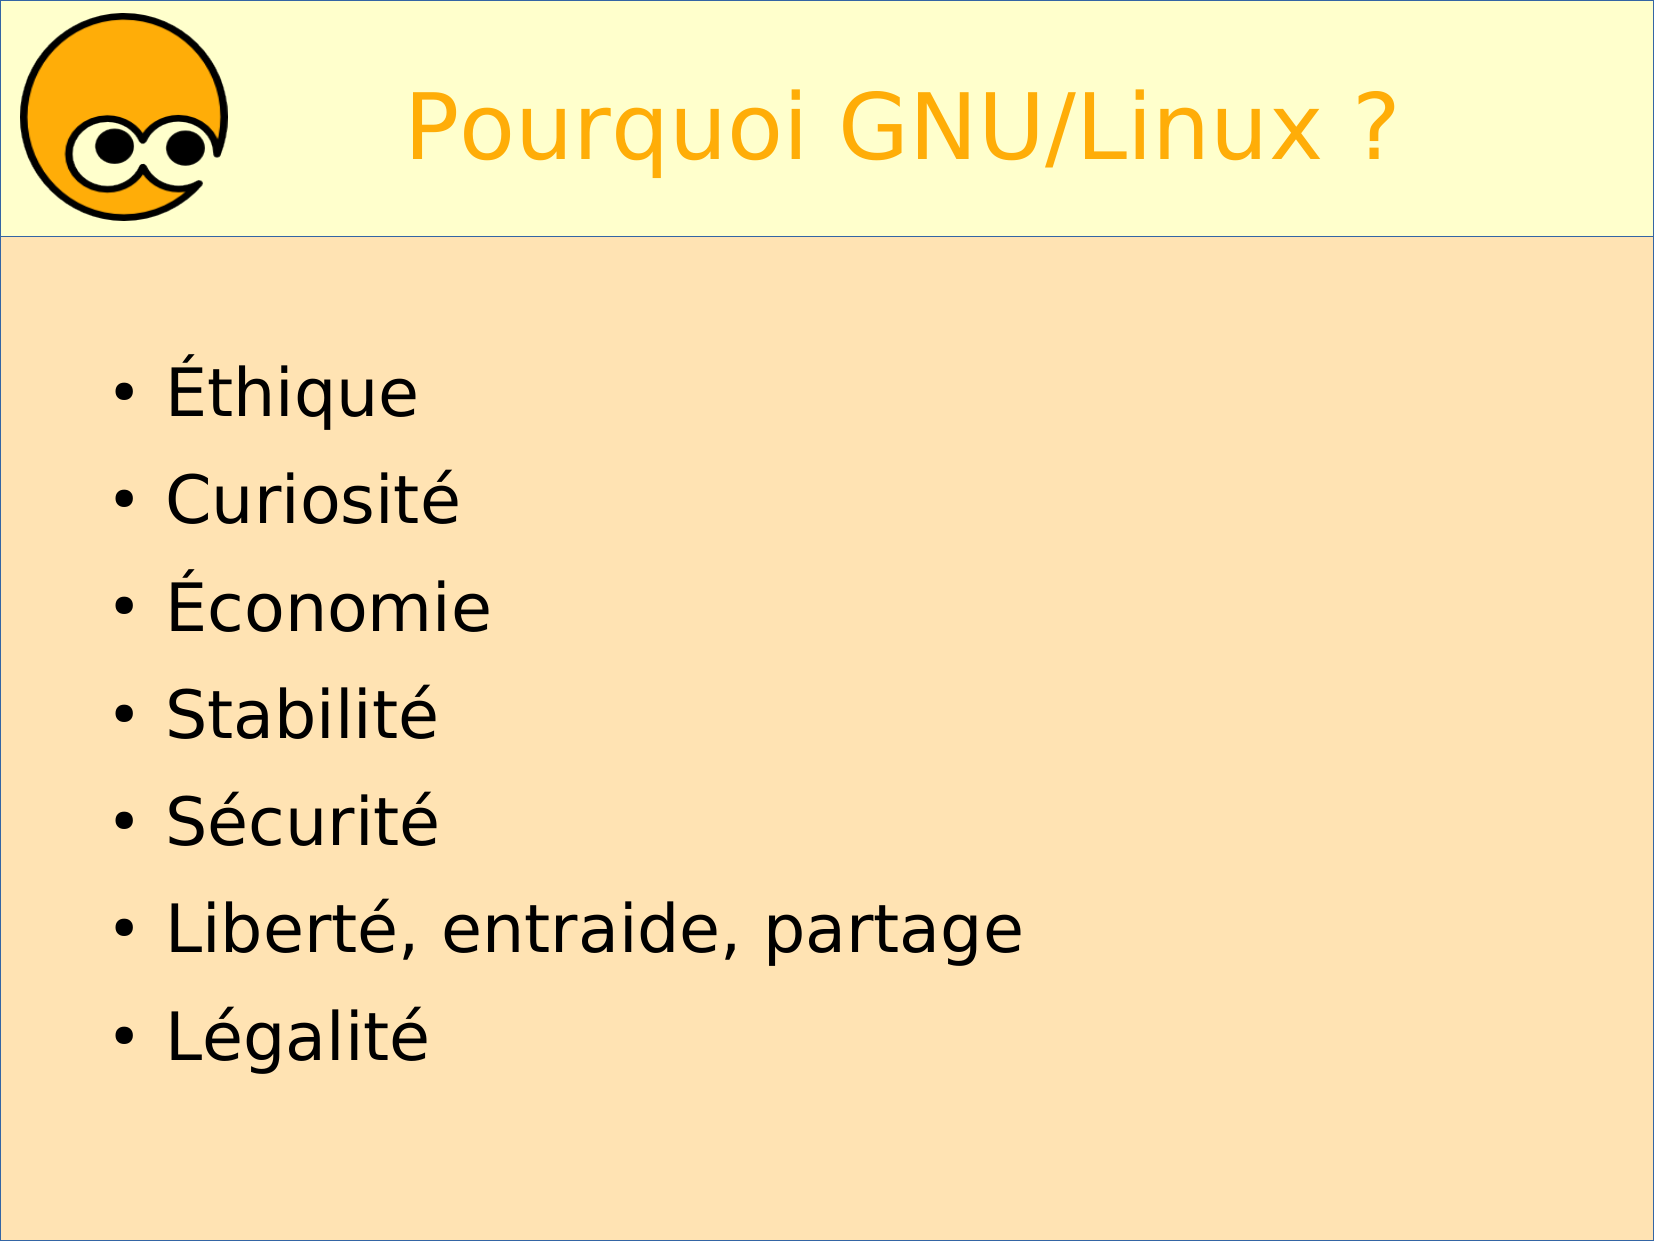

# Pourquoi GNU/Linux ?
Éthique
Curiosité
Économie
Stabilité
Sécurité
Liberté, entraide, partage
Légalité